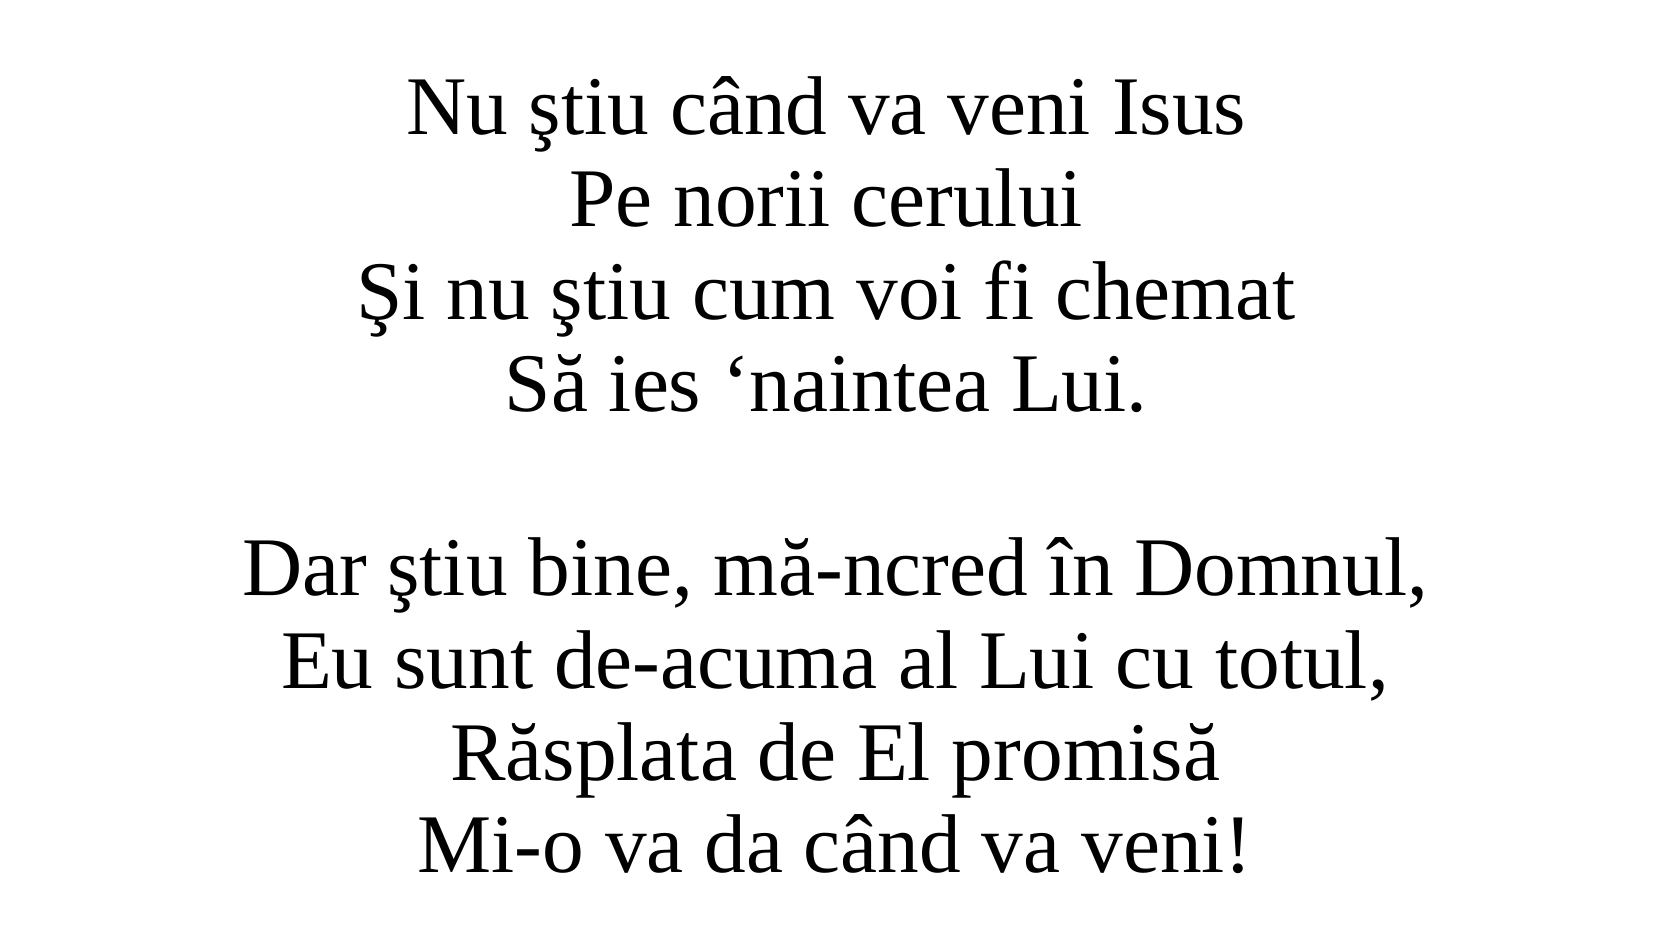

# Nu ştiu când va veni Isus
Pe norii cerului
Şi nu ştiu cum voi fi chemat
Să ies ‘naintea Lui.
Dar ştiu bine, mă-ncred în Domnul,
Eu sunt de-acuma al Lui cu totul,
Răsplata de El promisă
Mi-o va da când va veni!